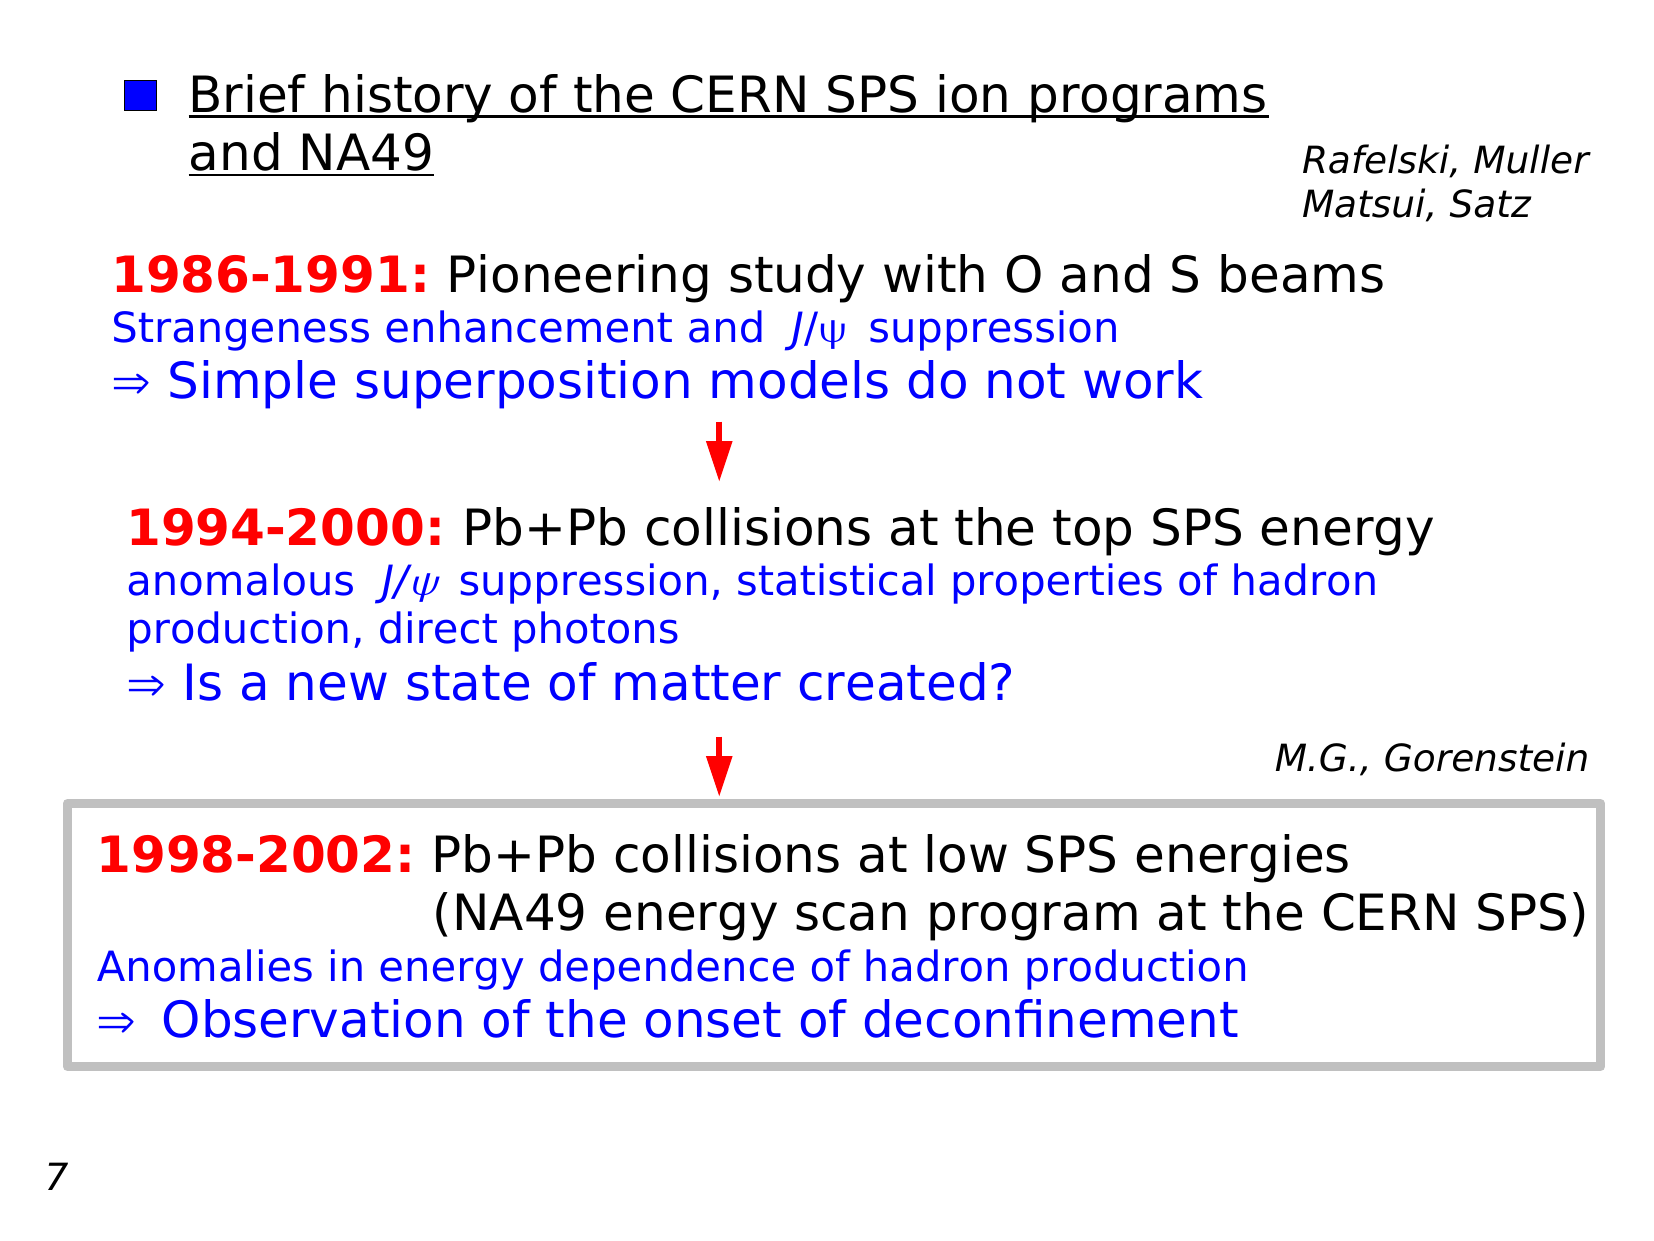

Brief history of the CERN SPS ion programs and NA49
Rafelski, Muller
Matsui, Satz
1986-1991: Pioneering study with O and S beams
Strangeness enhancement and J/ suppression
⇒ Simple superposition models do not work
1994-2000: Pb+Pb collisions at the top SPS energy
anomalous J/ suppression, statistical properties of hadron
production, direct photons
⇒ Is a new state of matter created?
M.G., Gorenstein
1998-2002: Pb+Pb collisions at low SPS energies
 (NA49 energy scan program at the CERN SPS)
Anomalies in energy dependence of hadron production
⇒ Observation of the onset of deconfinement